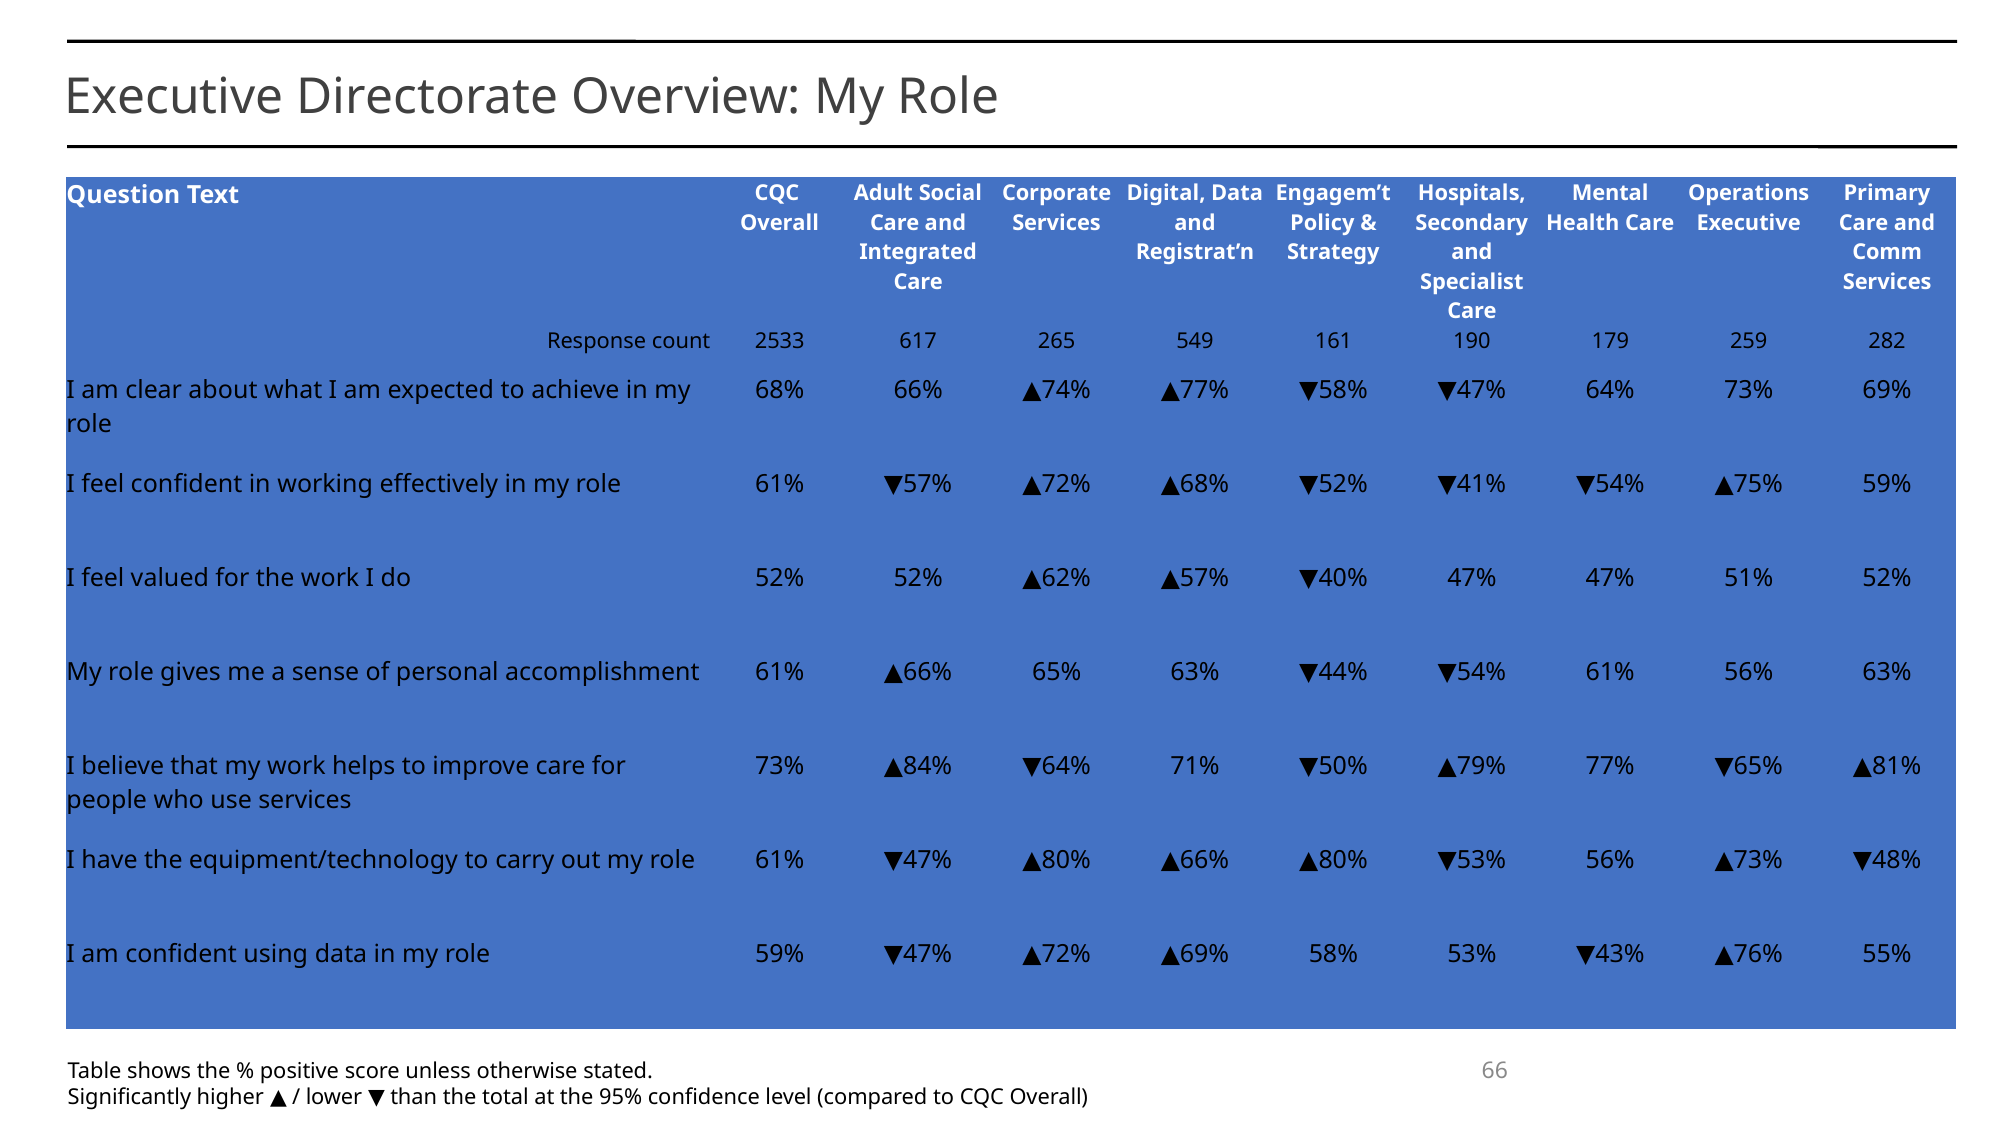

# Executive Directorate Overview: My Role
| Question Text | CQC Overall | Adult Social Care and Integrated Care | Corporate Services | Digital, Data and Registrat’n | Engagem’t Policy & Strategy | Hospitals, Secondary and Specialist Care | Mental Health Care | Operations Executive | Primary Care and Comm Services |
| --- | --- | --- | --- | --- | --- | --- | --- | --- | --- |
| Response count | 2533 | 617 | 265 | 549 | 161 | 190 | 179 | 259 | 282 |
| I am clear about what I am expected to achieve in my role | 68% | 66% | ▲74% | ▲77% | ▼58% | ▼47% | 64% | 73% | 69% |
| I feel confident in working effectively in my role | 61% | ▼57% | ▲72% | ▲68% | ▼52% | ▼41% | ▼54% | ▲75% | 59% |
| I feel valued for the work I do | 52% | 52% | ▲62% | ▲57% | ▼40% | 47% | 47% | 51% | 52% |
| My role gives me a sense of personal accomplishment | 61% | ▲66% | 65% | 63% | ▼44% | ▼54% | 61% | 56% | 63% |
| I believe that my work helps to improve care for people who use services | 73% | ▲84% | ▼64% | 71% | ▼50% | ▲79% | 77% | ▼65% | ▲81% |
| I have the equipment/technology to carry out my role | 61% | ▼47% | ▲80% | ▲66% | ▲80% | ▼53% | 56% | ▲73% | ▼48% |
| I am confident using data in my role | 59% | ▼47% | ▲72% | ▲69% | 58% | 53% | ▼43% | ▲76% | 55% |
Table shows the % positive score unless otherwise stated.
Significantly higher ▲ / lower ▼ than the total at the 95% confidence level (compared to CQC Overall)